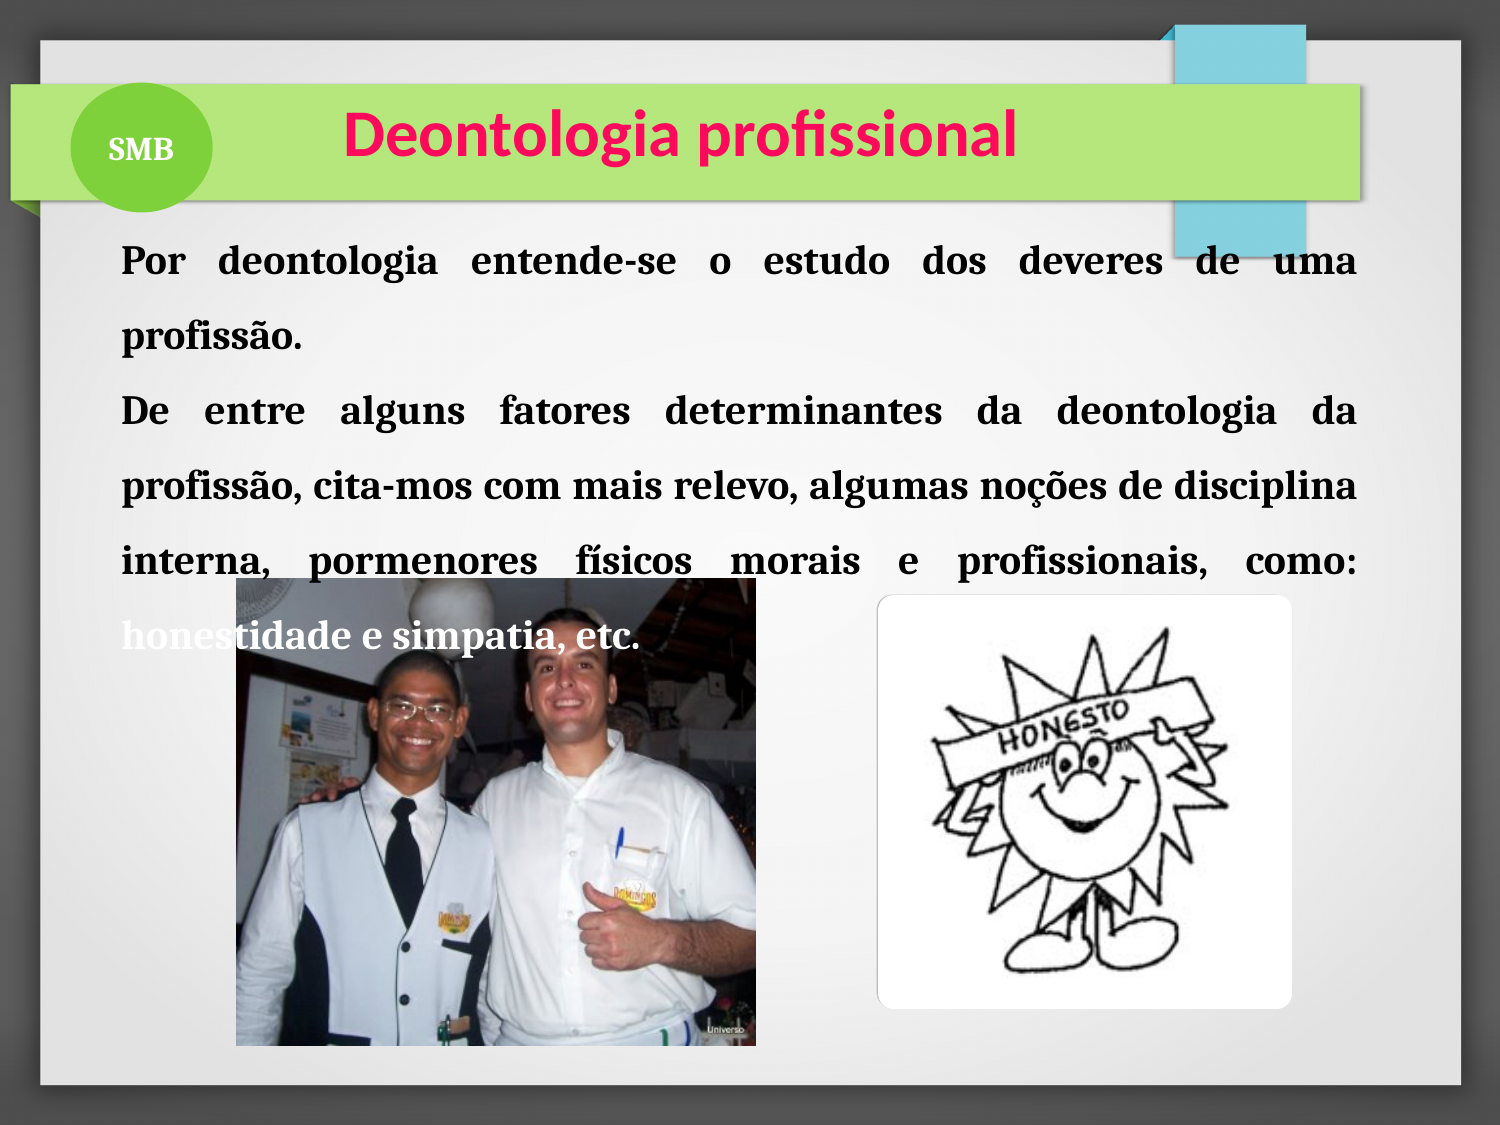

Deontologia profissional
SMB
Por deontologia entende-se o estudo dos deveres de uma profissão.
De entre alguns fatores determinantes da deontologia da profissão, cita-mos com mais relevo, algumas noções de disciplina interna, pormenores físicos morais e profissionais, como: honestidade e simpatia, etc.